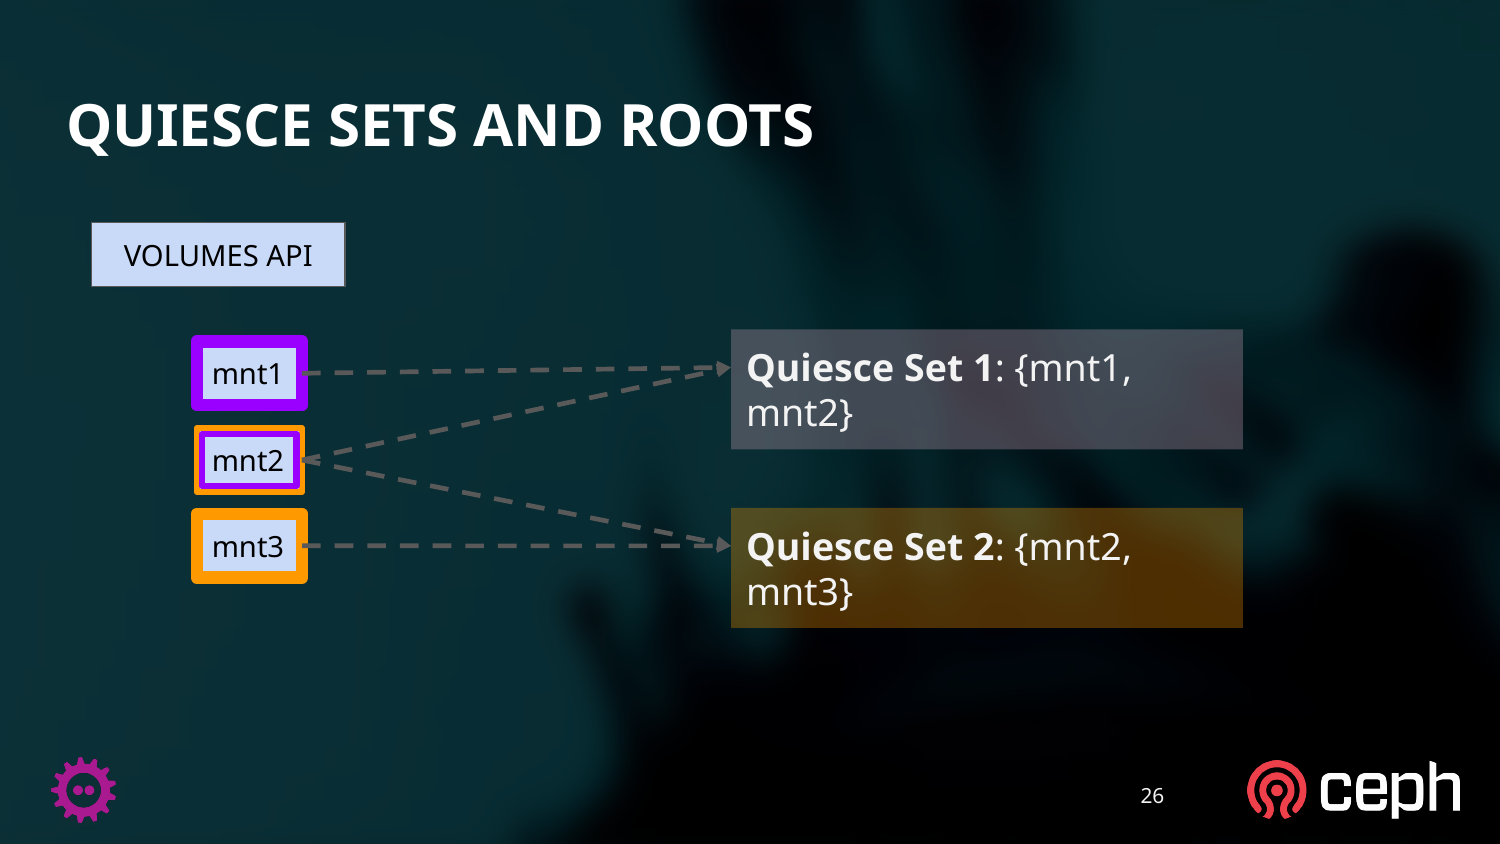

# QUIESCE SETS AND ROOTS
VOLUMES API
Quiesce Set 1: {mnt1, mnt2}
mnt1
mnt2
Quiesce Set 2: {mnt2, mnt3}
mnt3